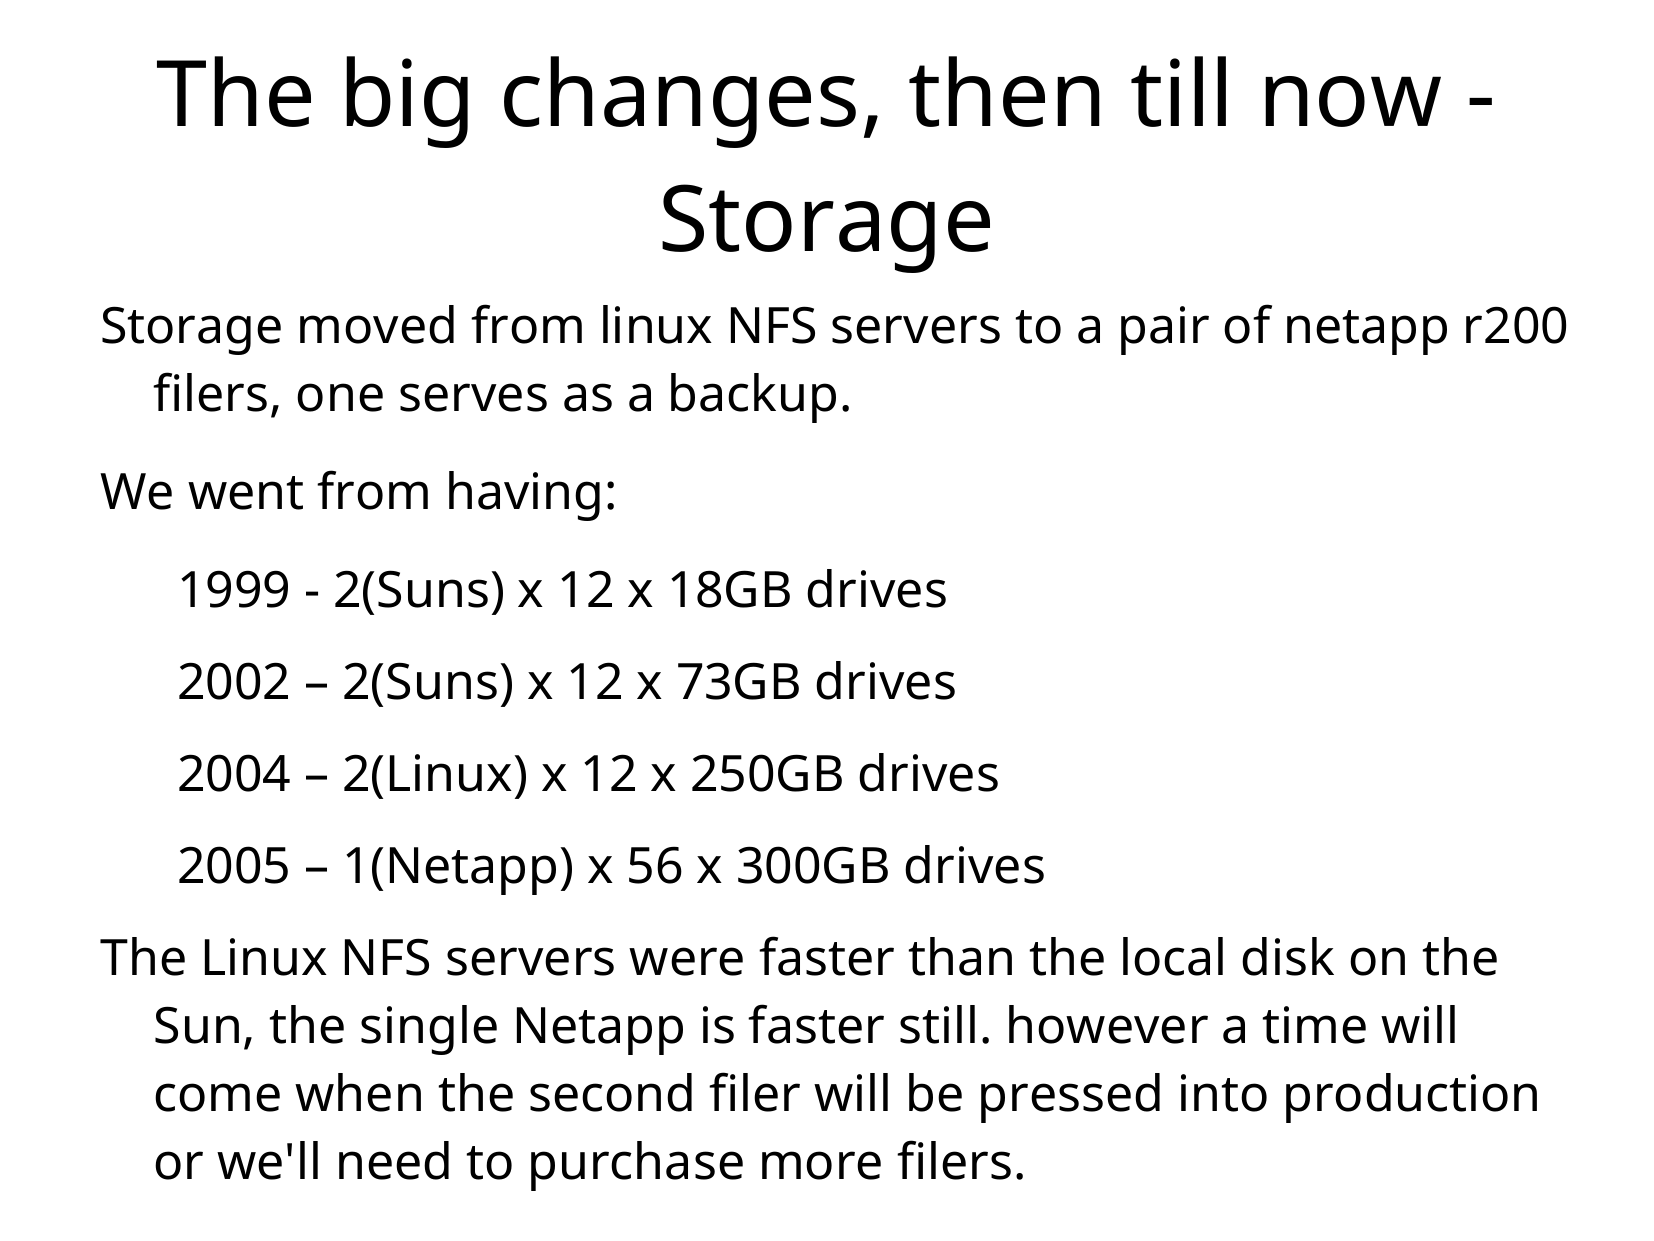

# The big changes, then till now - Storage
Storage moved from linux NFS servers to a pair of netapp r200 filers, one serves as a backup.
We went from having:
1999 - 2(Suns) x 12 x 18GB drives
2002 – 2(Suns) x 12 x 73GB drives
2004 – 2(Linux) x 12 x 250GB drives
2005 – 1(Netapp) x 56 x 300GB drives
The Linux NFS servers were faster than the local disk on the Sun, the single Netapp is faster still. however a time will come when the second filer will be pressed into production or we'll need to purchase more filers.